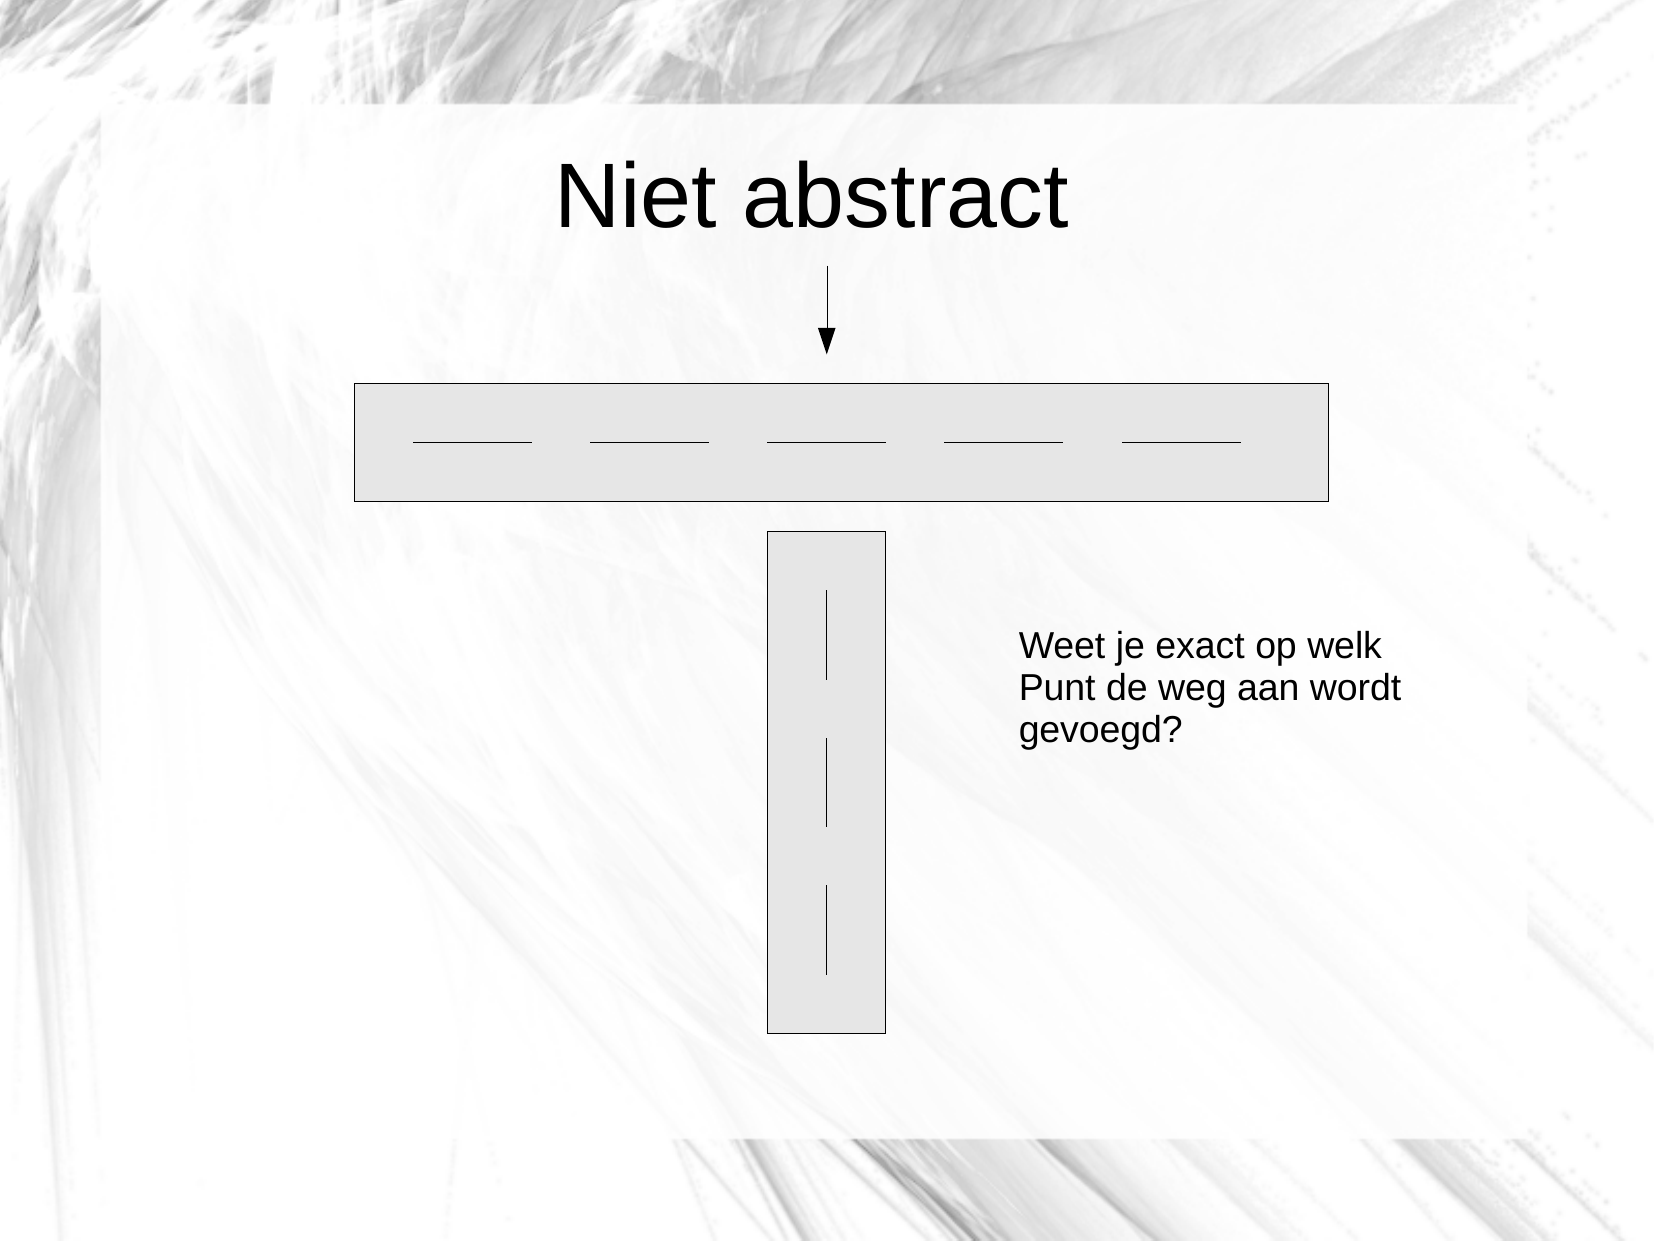

# Niet abstract
Weet je exact op welk
Punt de weg aan wordt
gevoegd?